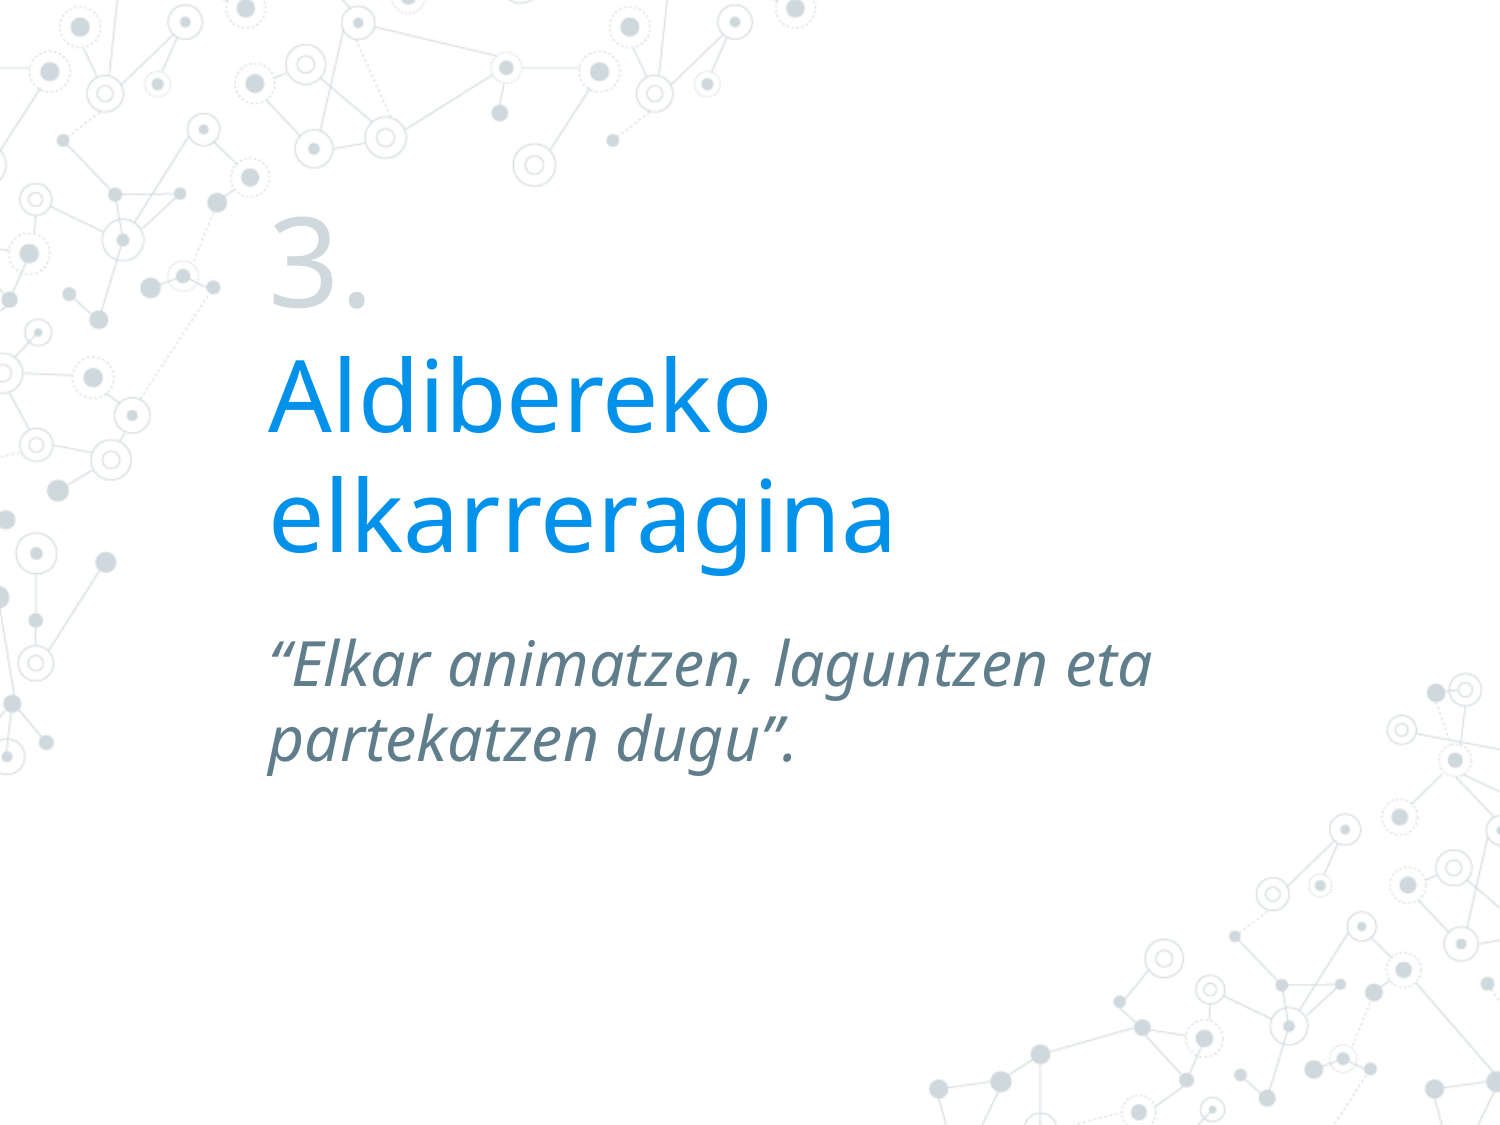

# 3. Aldibereko elkarreragina
“Elkar animatzen, laguntzen eta partekatzen dugu”.